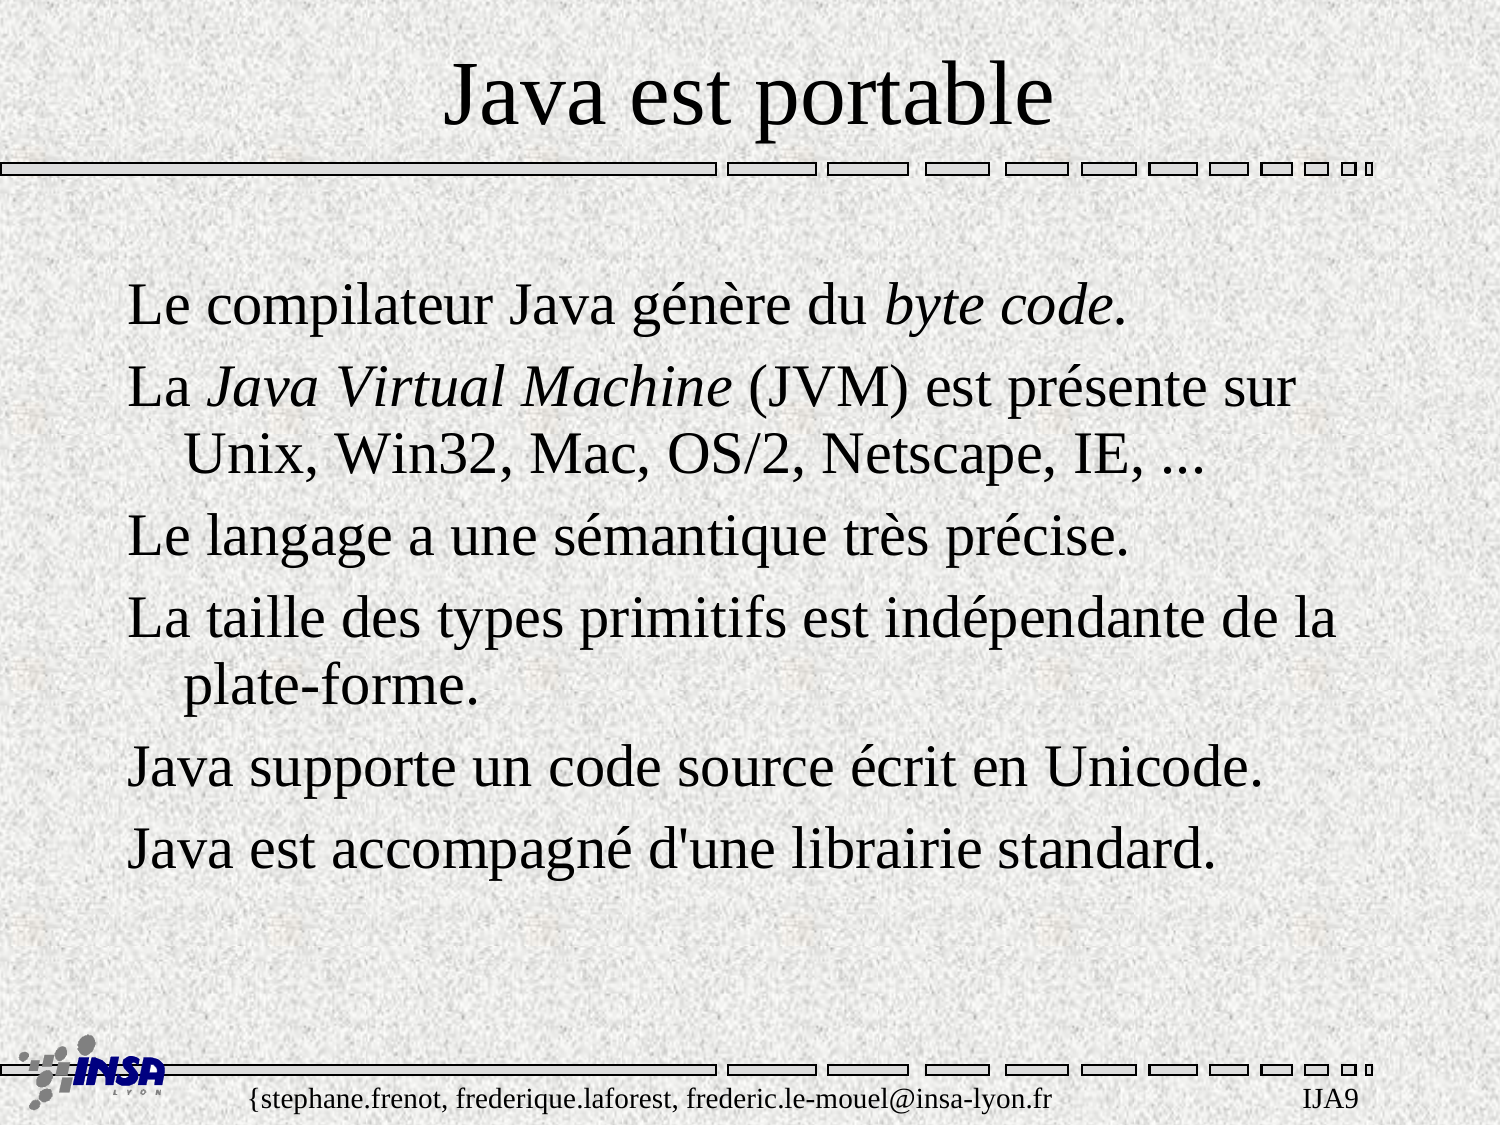

# Java est portable
Le compilateur Java génère du byte code.
La Java Virtual Machine (JVM) est présente sur Unix, Win32, Mac, OS/2, Netscape, IE, ...
Le langage a une sémantique très précise.
La taille des types primitifs est indépendante de la plate-forme.
Java supporte un code source écrit en Unicode.
Java est accompagné d'une librairie standard.